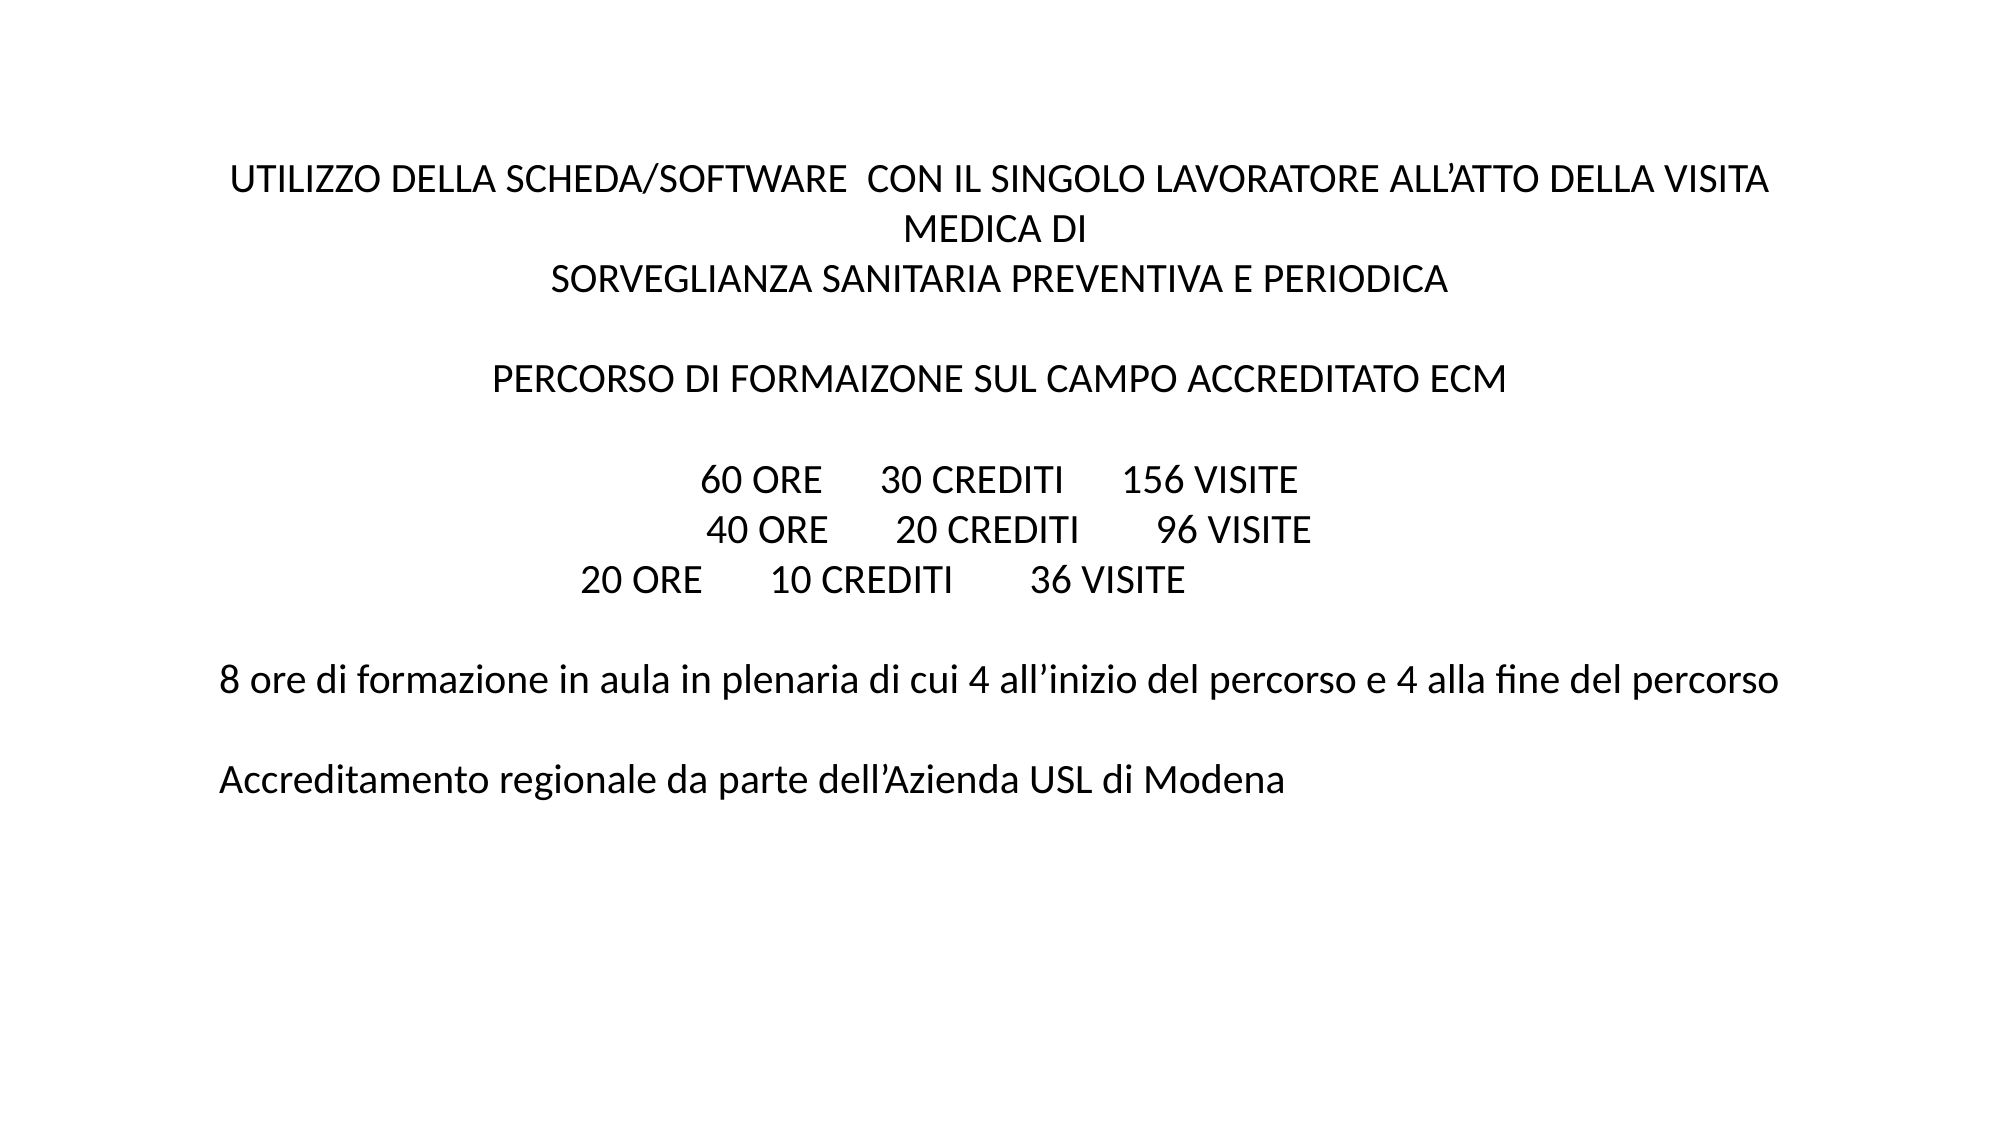

UTILIZZO DELLA SCHEDA/SOFTWARE CON IL SINGOLO LAVORATORE ALL’ATTO DELLA VISITA MEDICA DI
SORVEGLIANZA SANITARIA PREVENTIVA E PERIODICA
PERCORSO DI FORMAIZONE SUL CAMPO ACCREDITATO ECM
60 ORE 30 CREDITI 156 VISITE
 40 ORE 20 CREDITI 96 VISITE
 20 ORE 10 CREDITI 36 VISITE
8 ore di formazione in aula in plenaria di cui 4 all’inizio del percorso e 4 alla fine del percorso
Accreditamento regionale da parte dell’Azienda USL di Modena